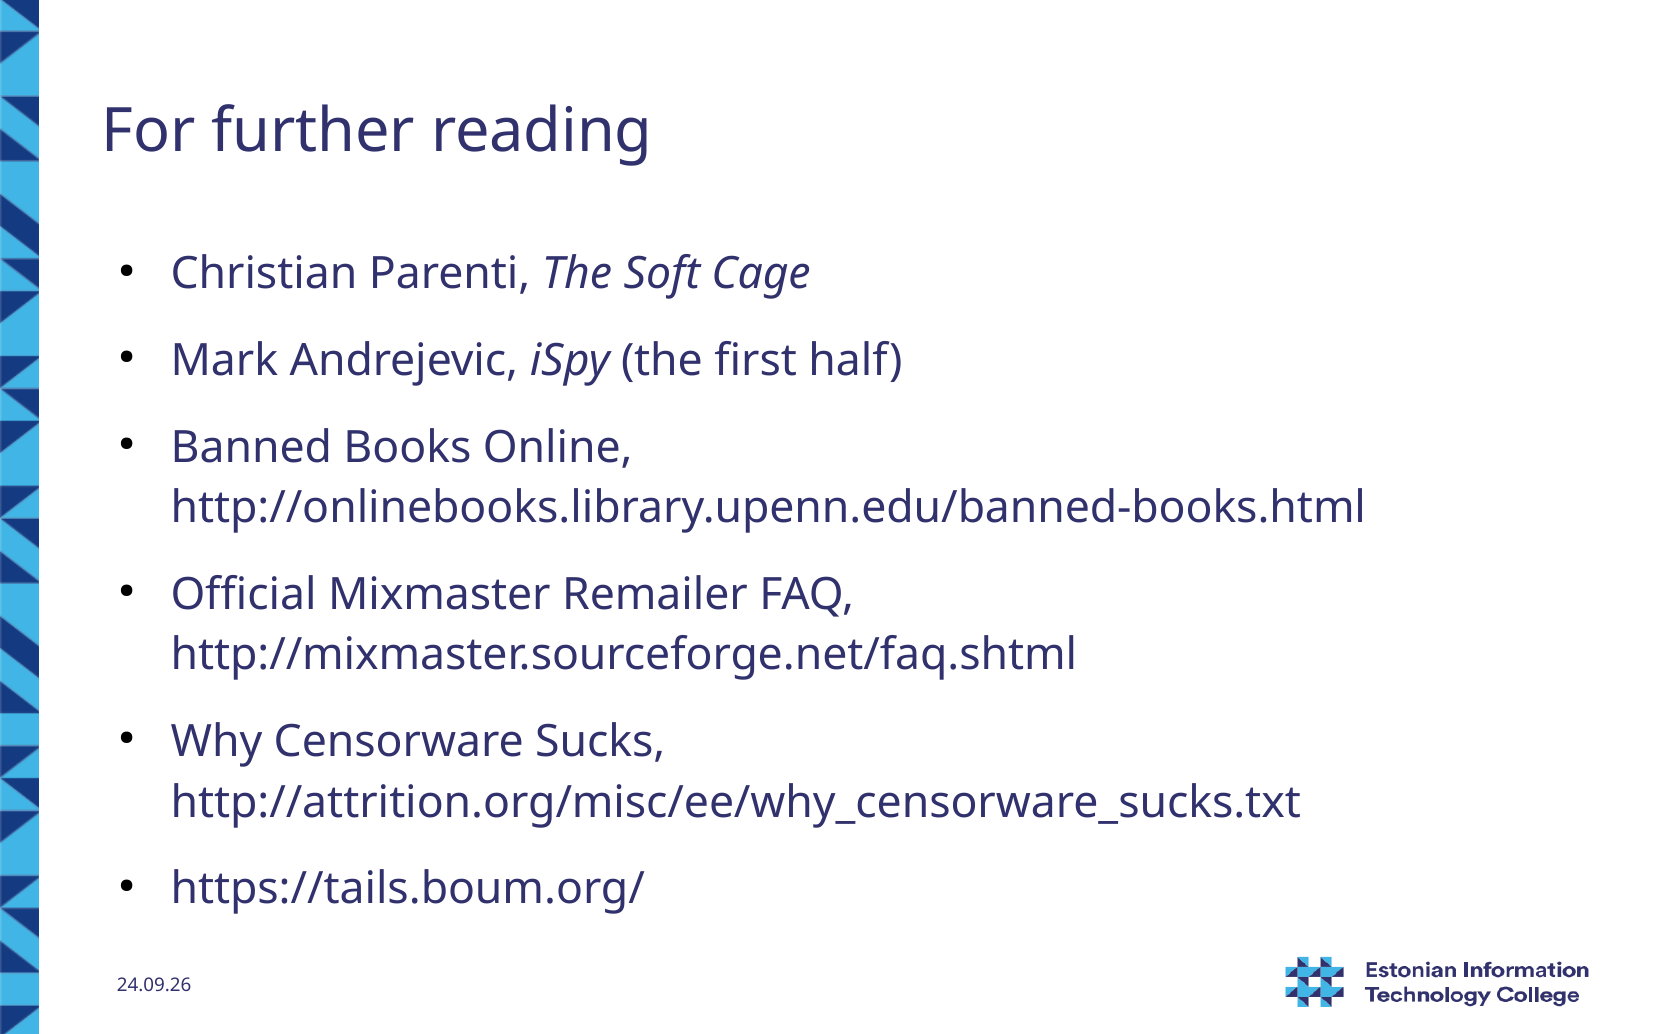

# For further reading
Christian Parenti, The Soft Cage
Mark Andrejevic, iSpy (the first half)
Banned Books Online, http://onlinebooks.library.upenn.edu/banned-books.html
Official Mixmaster Remailer FAQ, http://mixmaster.sourceforge.net/faq.shtml
Why Censorware Sucks, http://attrition.org/misc/ee/why_censorware_sucks.txt
https://tails.boum.org/